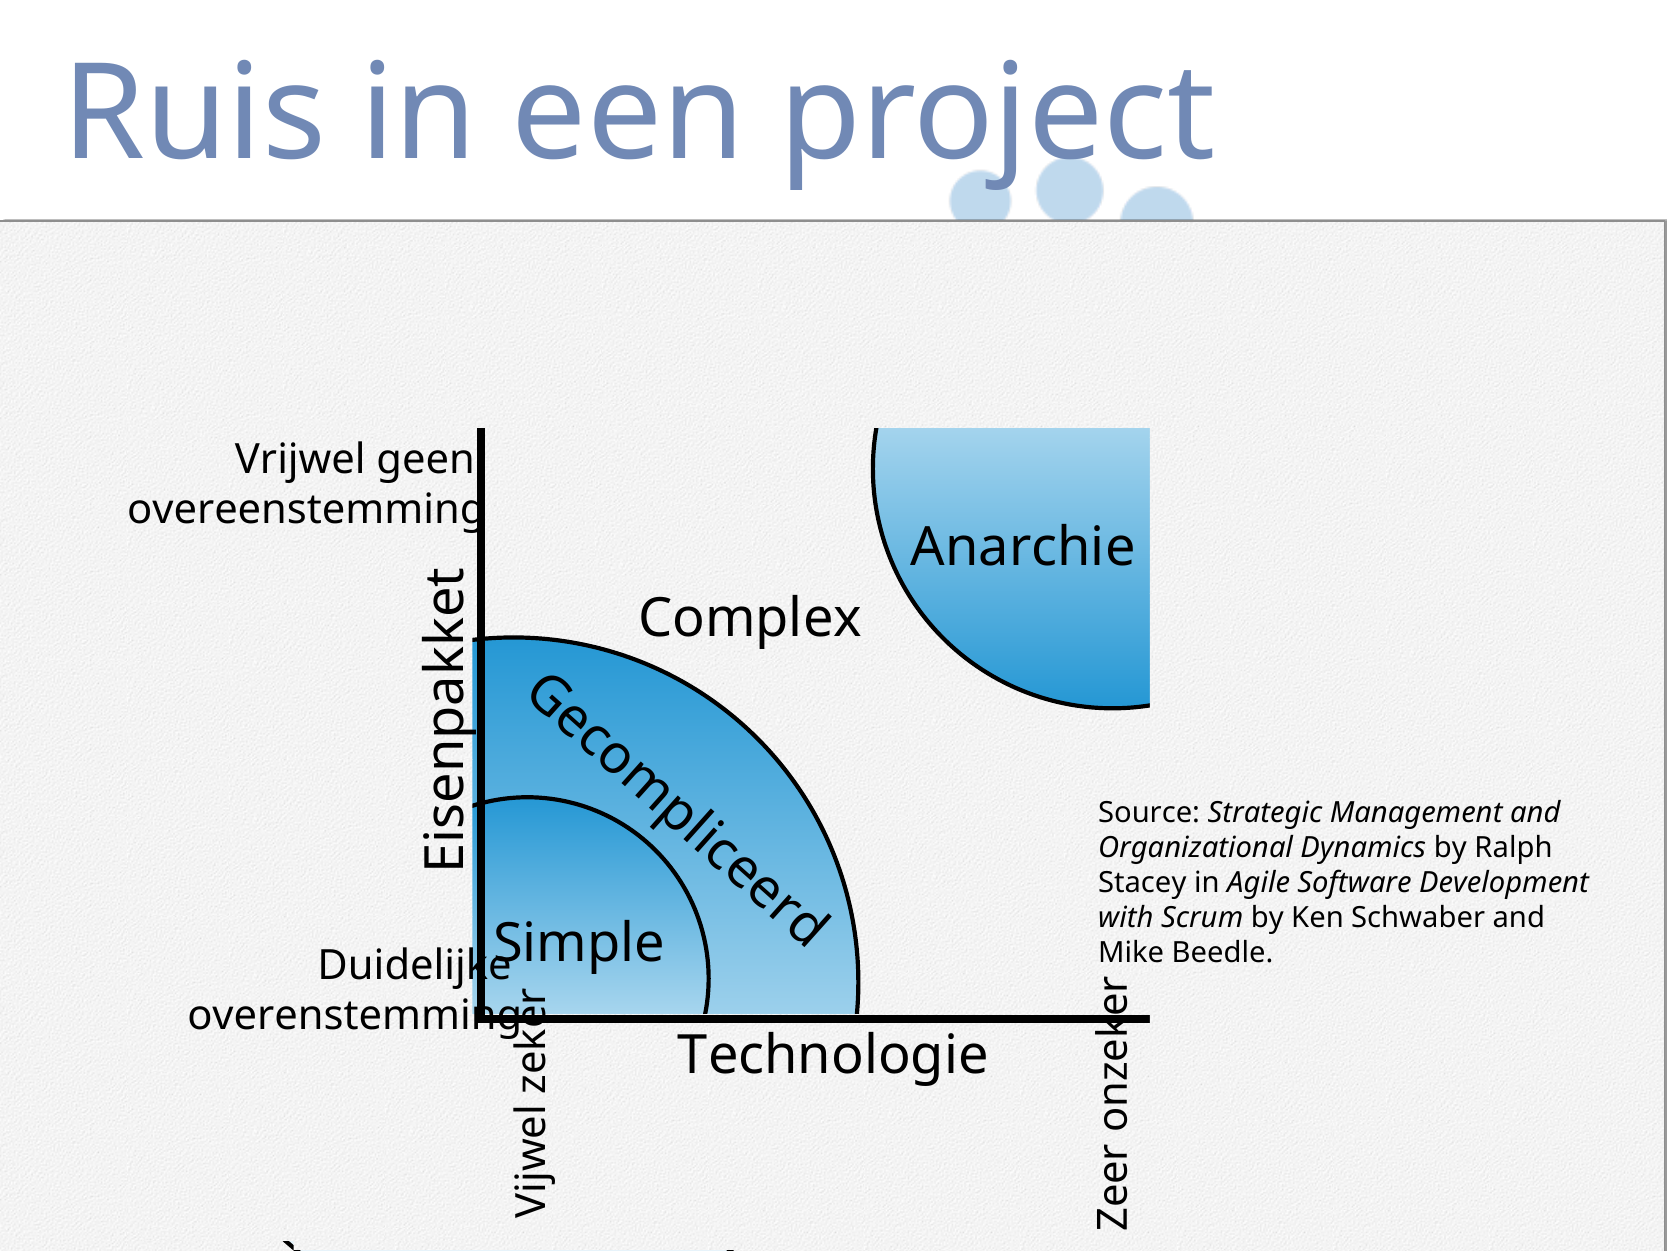

# Ruis in een project
Vrijwel geen
overeenstemming
Anarchie
Complex
Eisenpakket
Gecompliceerd
Source: Strategic Management and Organizational Dynamics by Ralph Stacey in Agile Software Development with Scrum by Ken Schwaber and Mike Beedle.
Simple
Duidelijke
overenstemming
Technologie
Vijwel zeker
Zeer onzeker